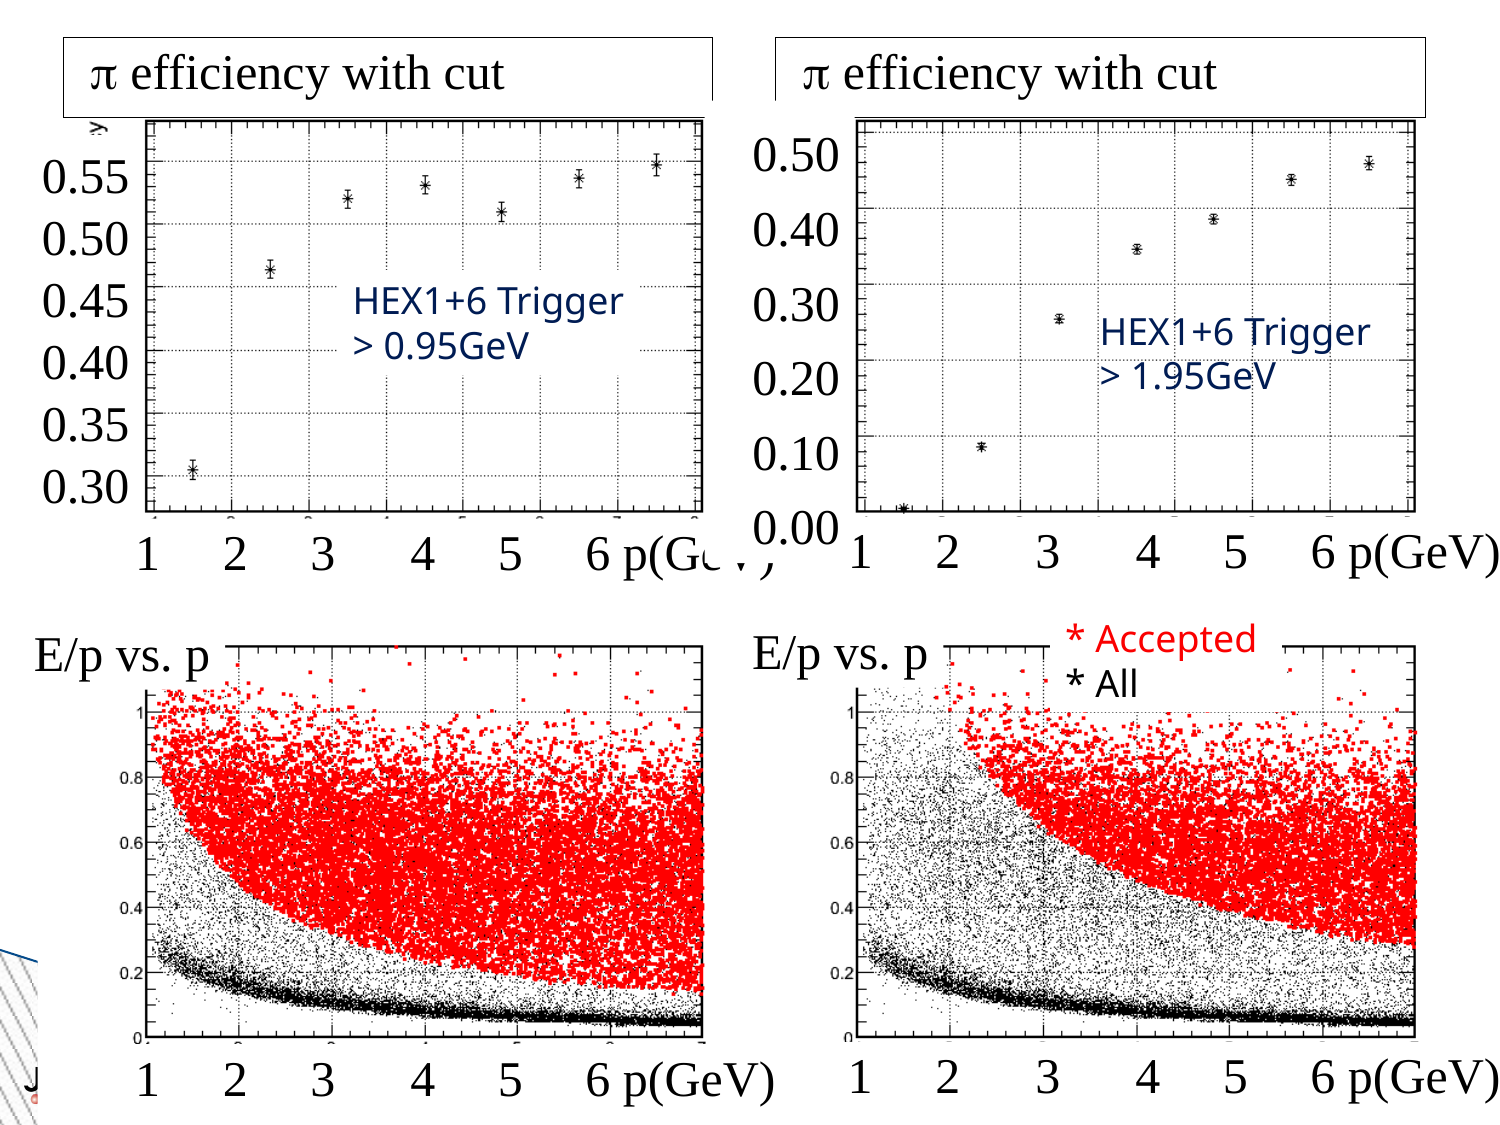

p efficiency with cut
 p efficiency with cut
0.50
0.40
0.30
0.20
0.10
0.00
0.55
0.50
0.45
0.40
0.35
0.30
HEX1+6 Trigger
> 0.95GeV
HEX1+6 Trigger
> 1.95GeV
1 2 3 4 5 6 p(GeV)
1 2 3 4 5 6 p(GeV)
* Accepted
* All
E/p vs. p
E/p vs. p
1 2 3 4 5 6 p(GeV)
1 2 3 4 5 6 p(GeV)